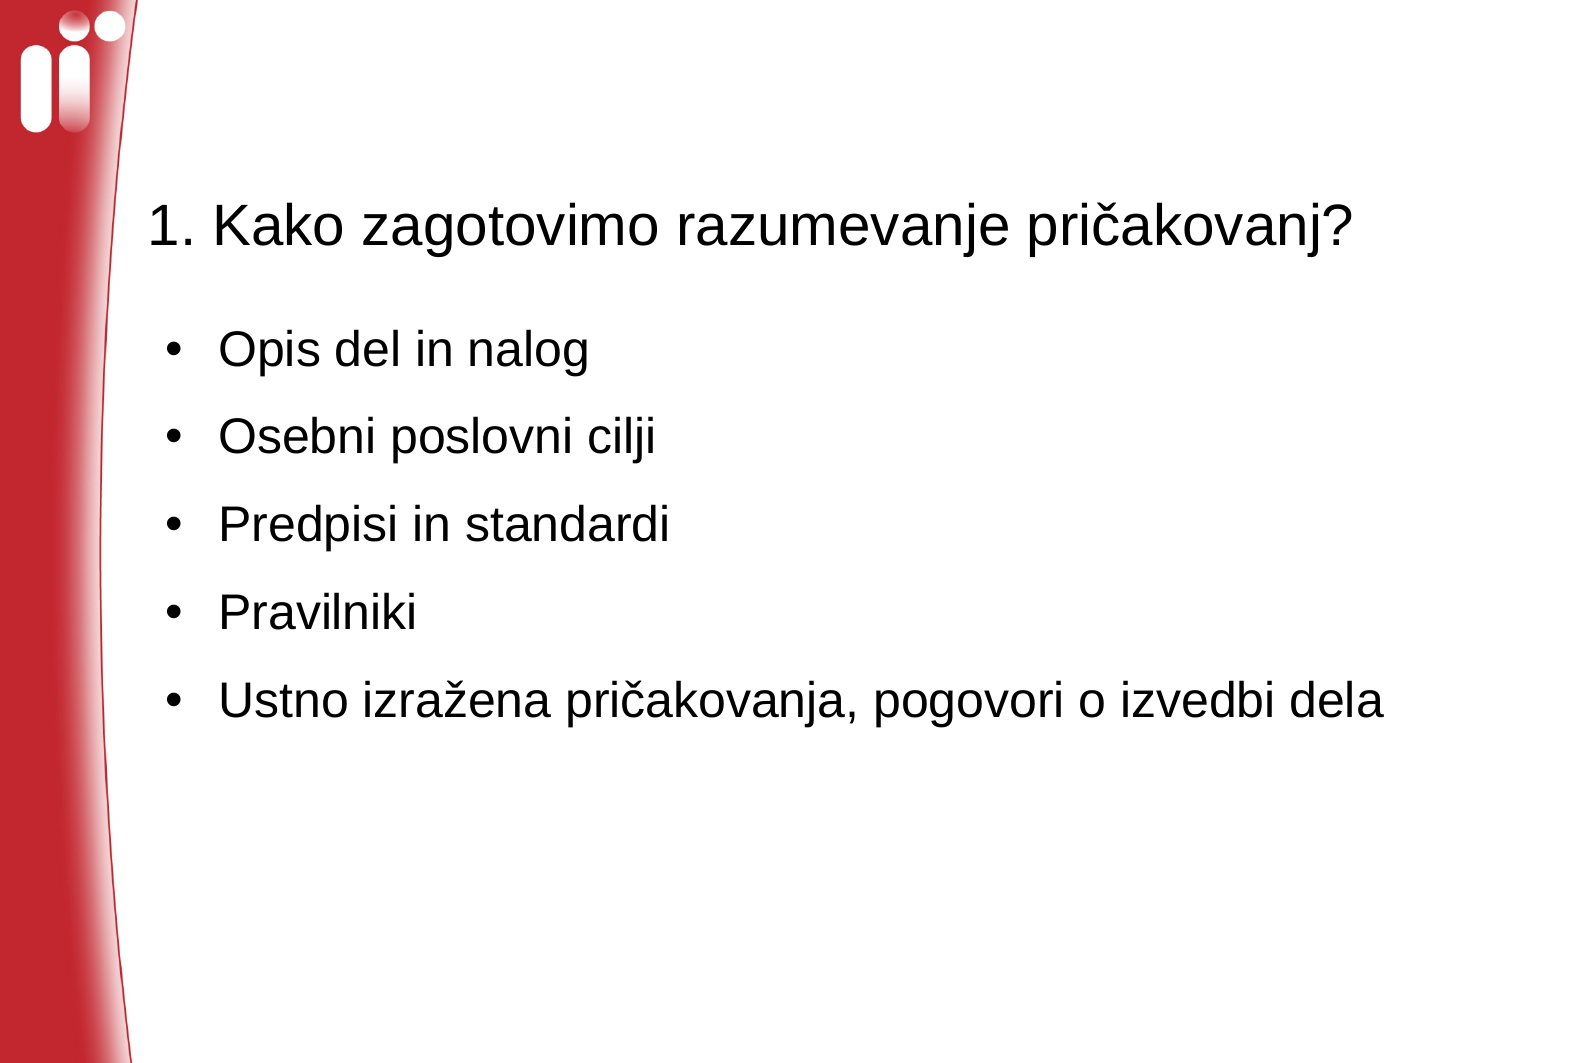

# 1. Kako zagotovimo razumevanje pričakovanj?
Opis del in nalog
Osebni poslovni cilji
Predpisi in standardi
Pravilniki
Ustno izražena pričakovanja, pogovori o izvedbi dela